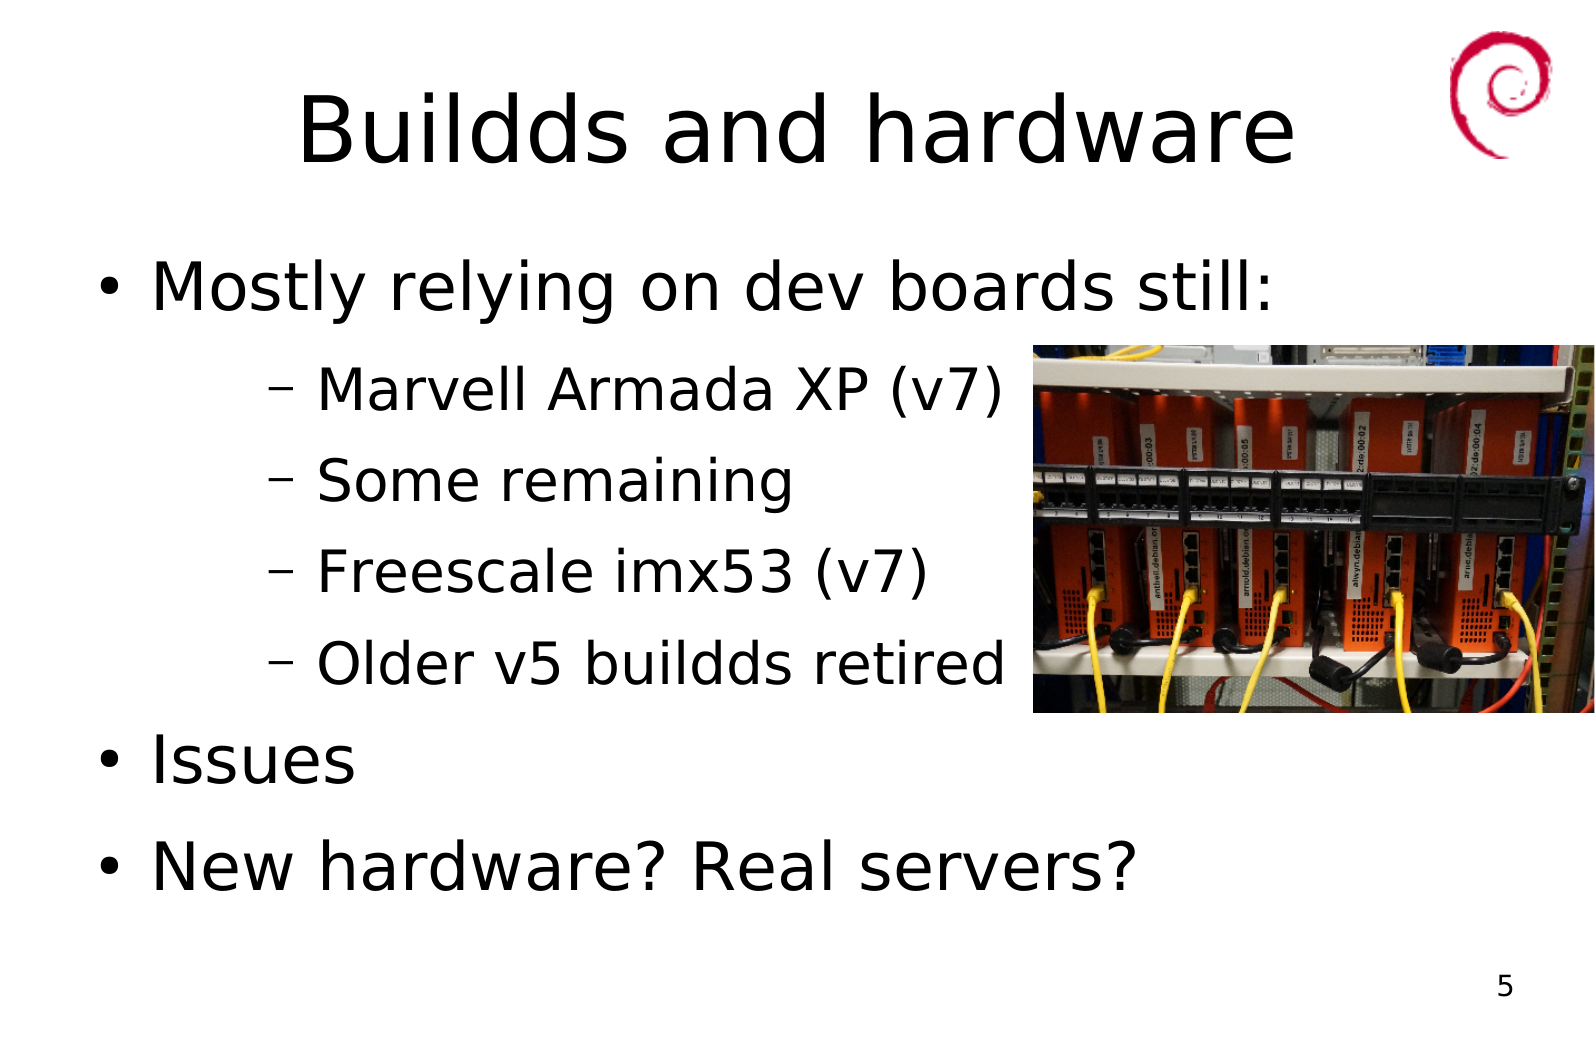

# Buildds and hardware
Mostly relying on dev boards still:
Marvell Armada XP (v7)
Some remaining
Freescale imx53 (v7)
Older v5 buildds retired
Issues
New hardware? Real servers?
5